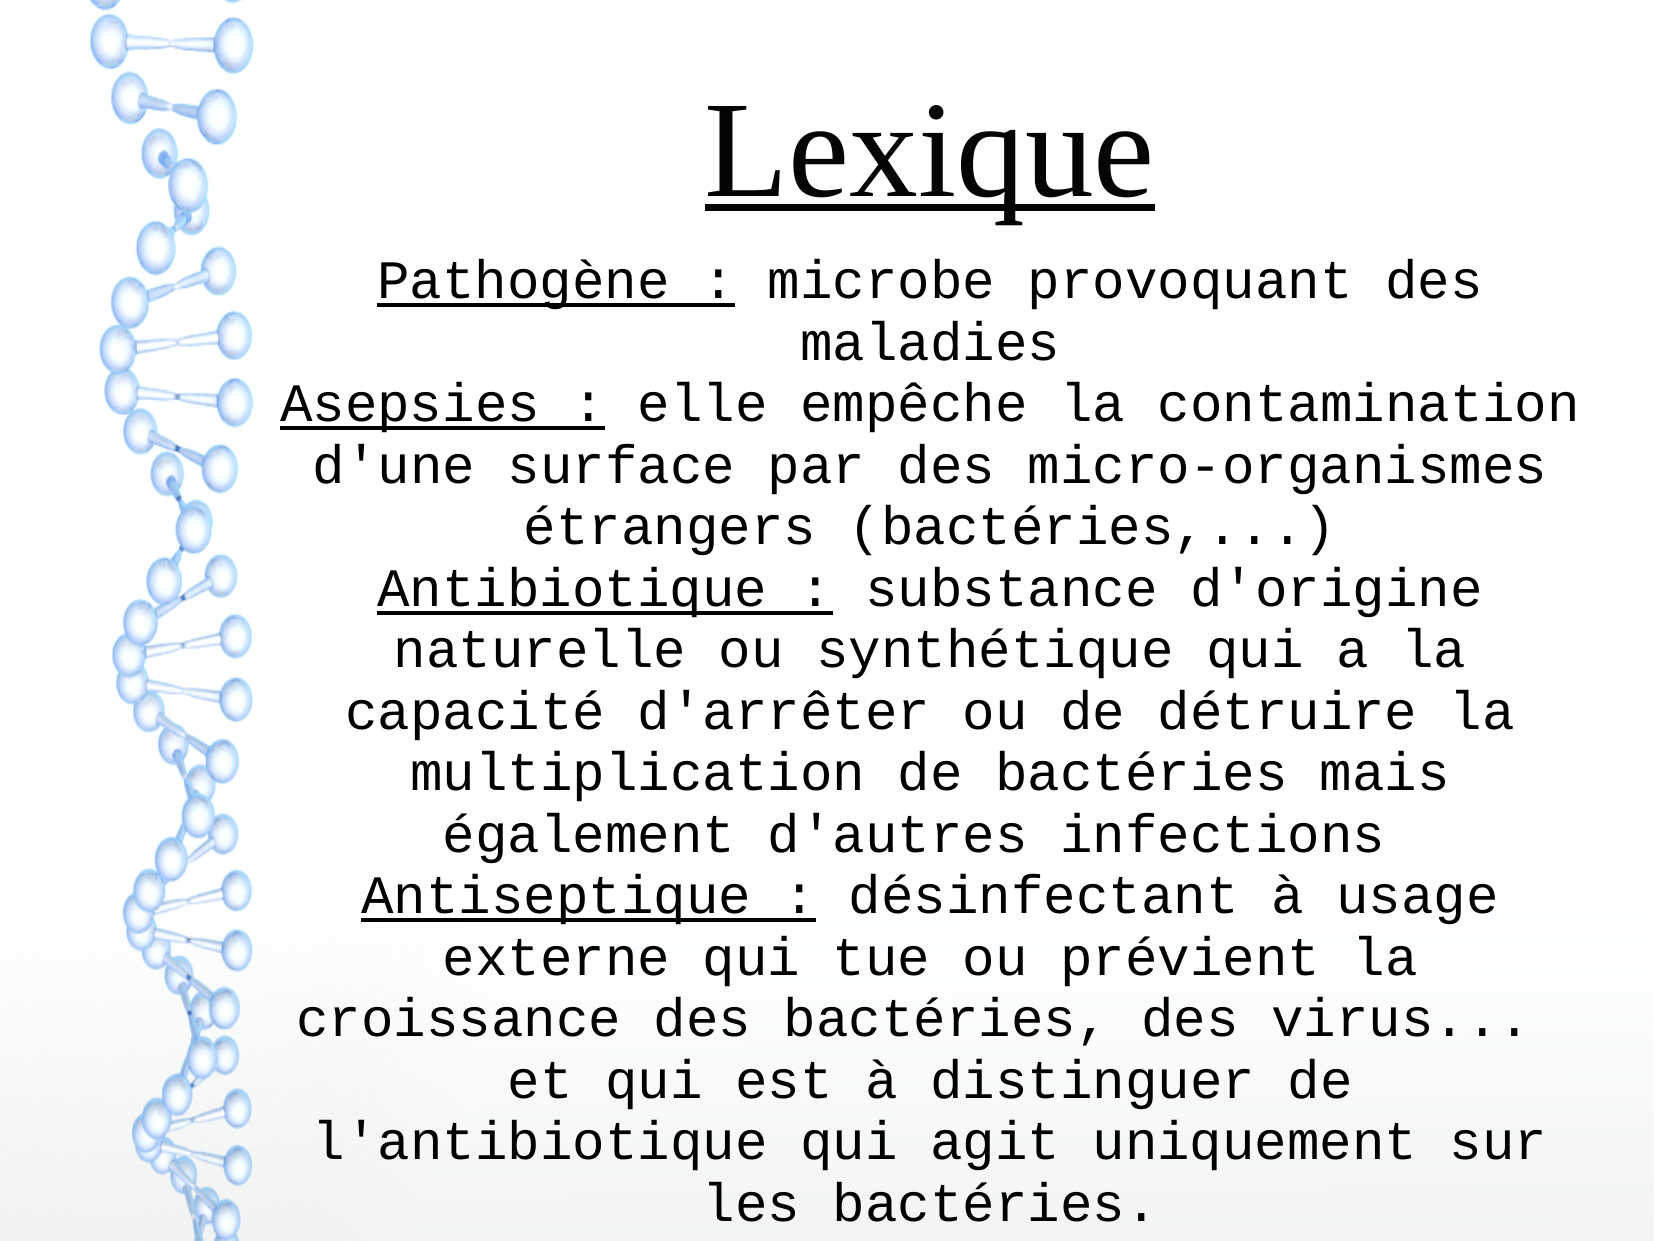

Pathogène : microbe provoquant des maladies
Asepsies : elle empêche la contamination d'une surface par des micro-organismes étrangers (bactéries,...)
Antibiotique : substance d'origine naturelle ou synthétique qui a la capacité d'arrêter ou de détruire la multiplication de bactéries mais également d'autres infections
Antiseptique : désinfectant à usage externe qui tue ou prévient la croissance des bactéries, des virus... et qui est à distinguer de l'antibiotique qui agit uniquement sur les bactéries.
# Lexique